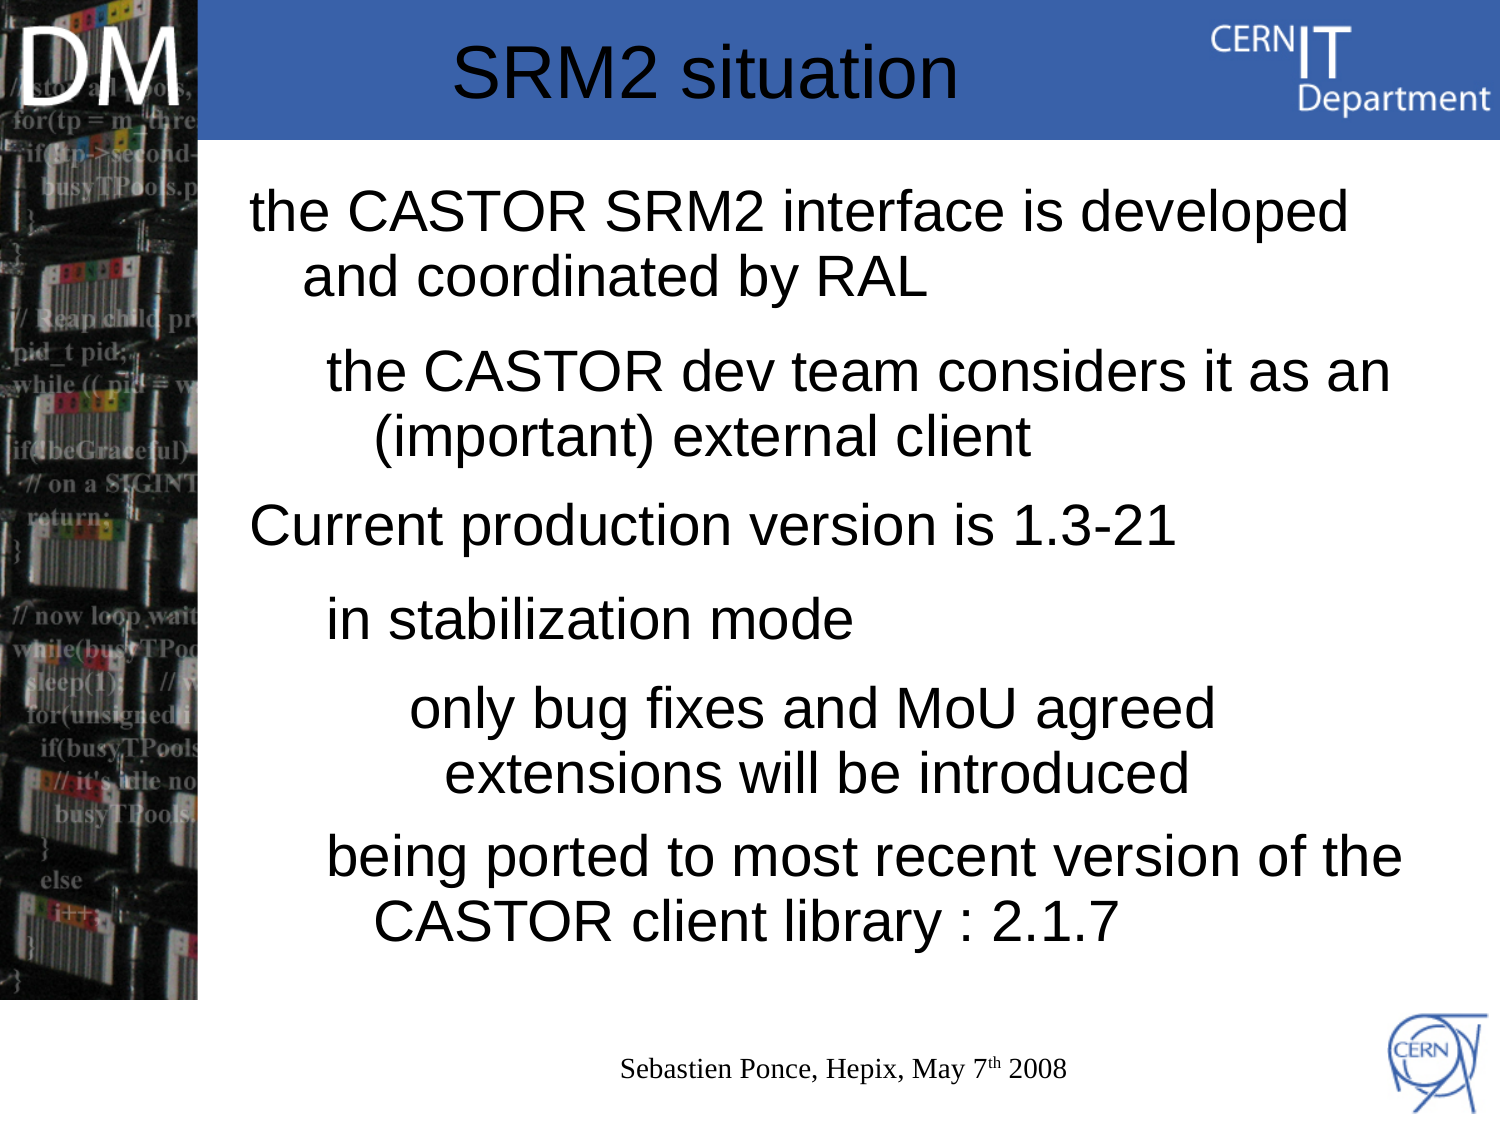

# SRM2 situation
the CASTOR SRM2 interface is developed and coordinated by RAL
the CASTOR dev team considers it as an (important) external client
Current production version is 1.3-21
in stabilization mode
only bug fixes and MoU agreed extensions will be introduced
being ported to most recent version of the CASTOR client library : 2.1.7